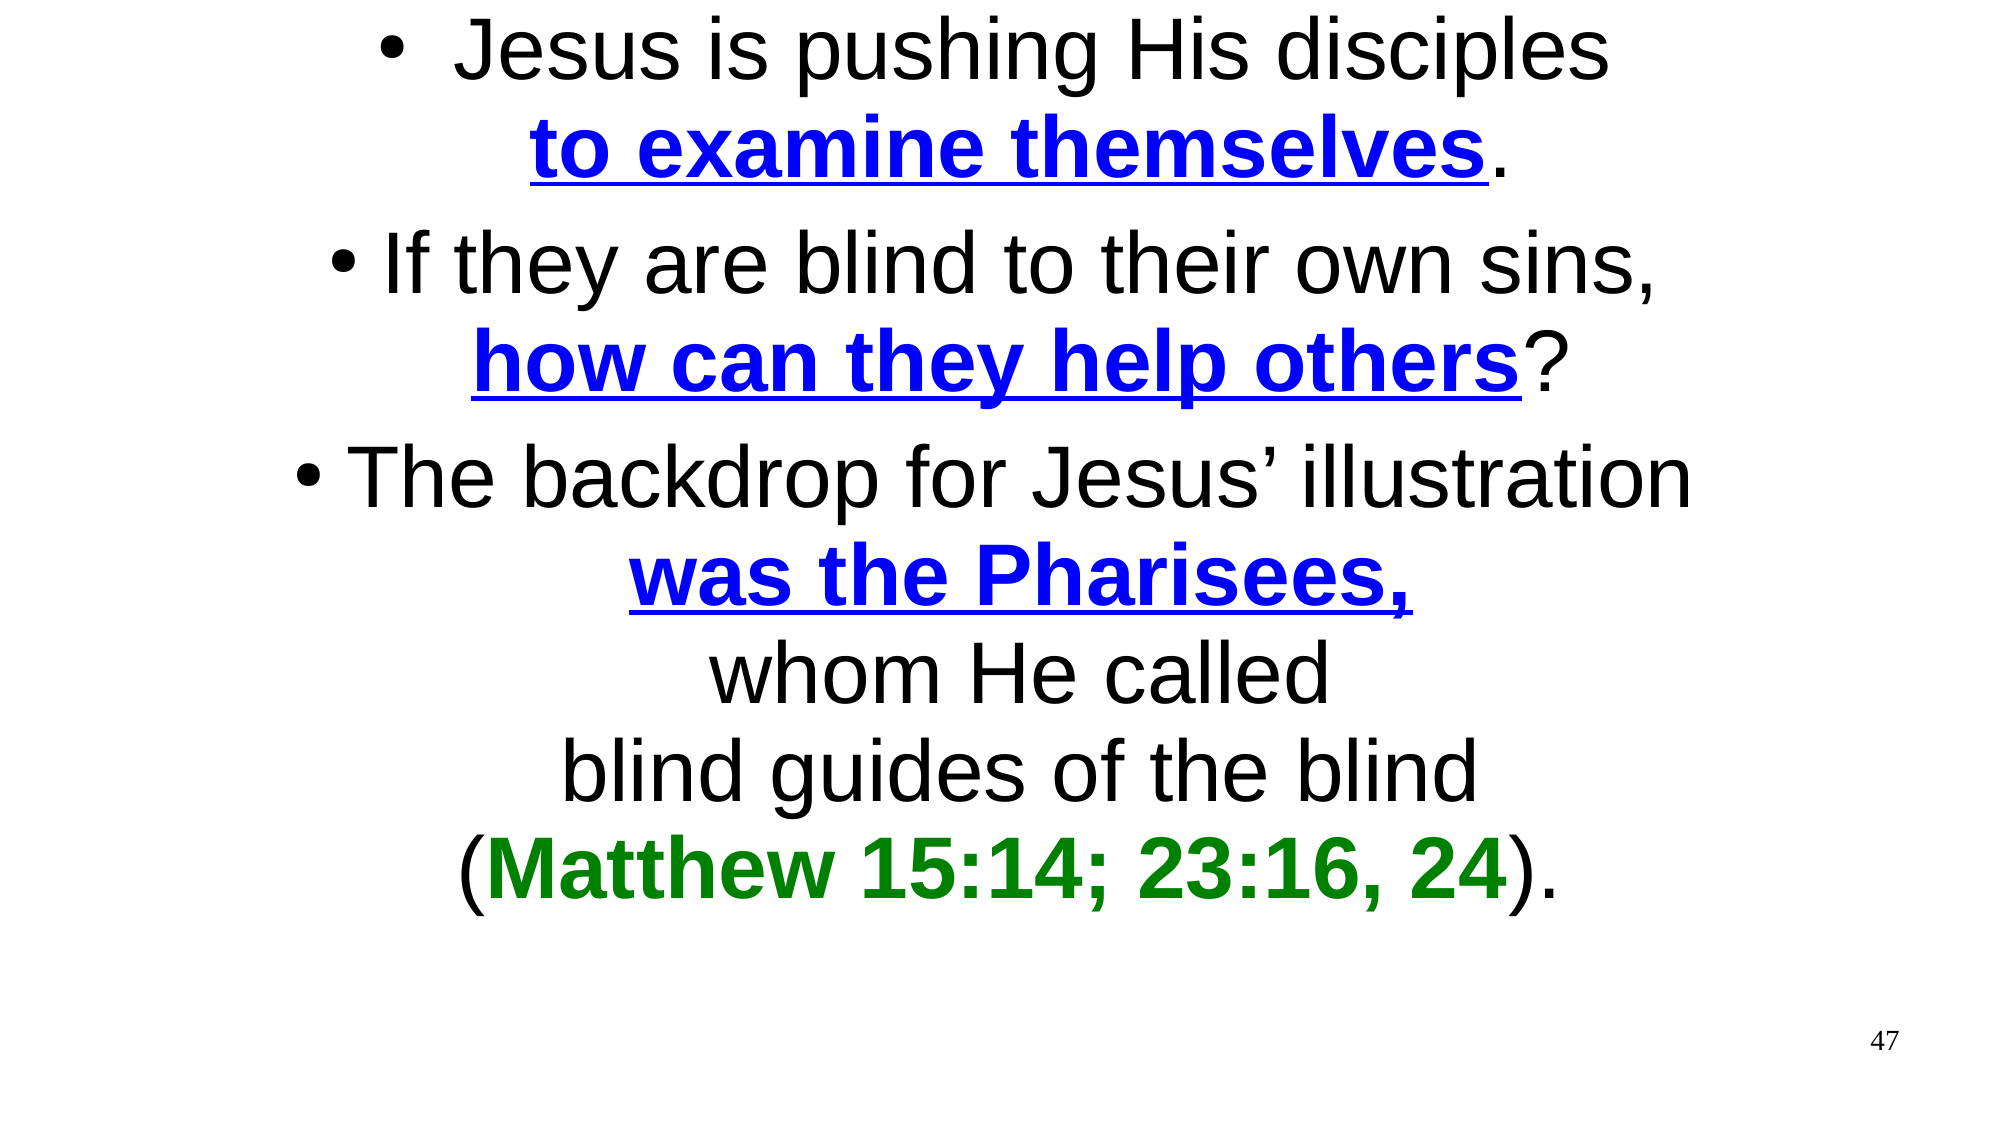

# Jesus is pushing His disciples to examine themselves.
If they are blind to their own sins,
how can they help others?
The backdrop for Jesus’ illustration
was the Pharisees,
whom He called
blind guides of the blind
(Matthew 15:14; 23:16, 24).
47